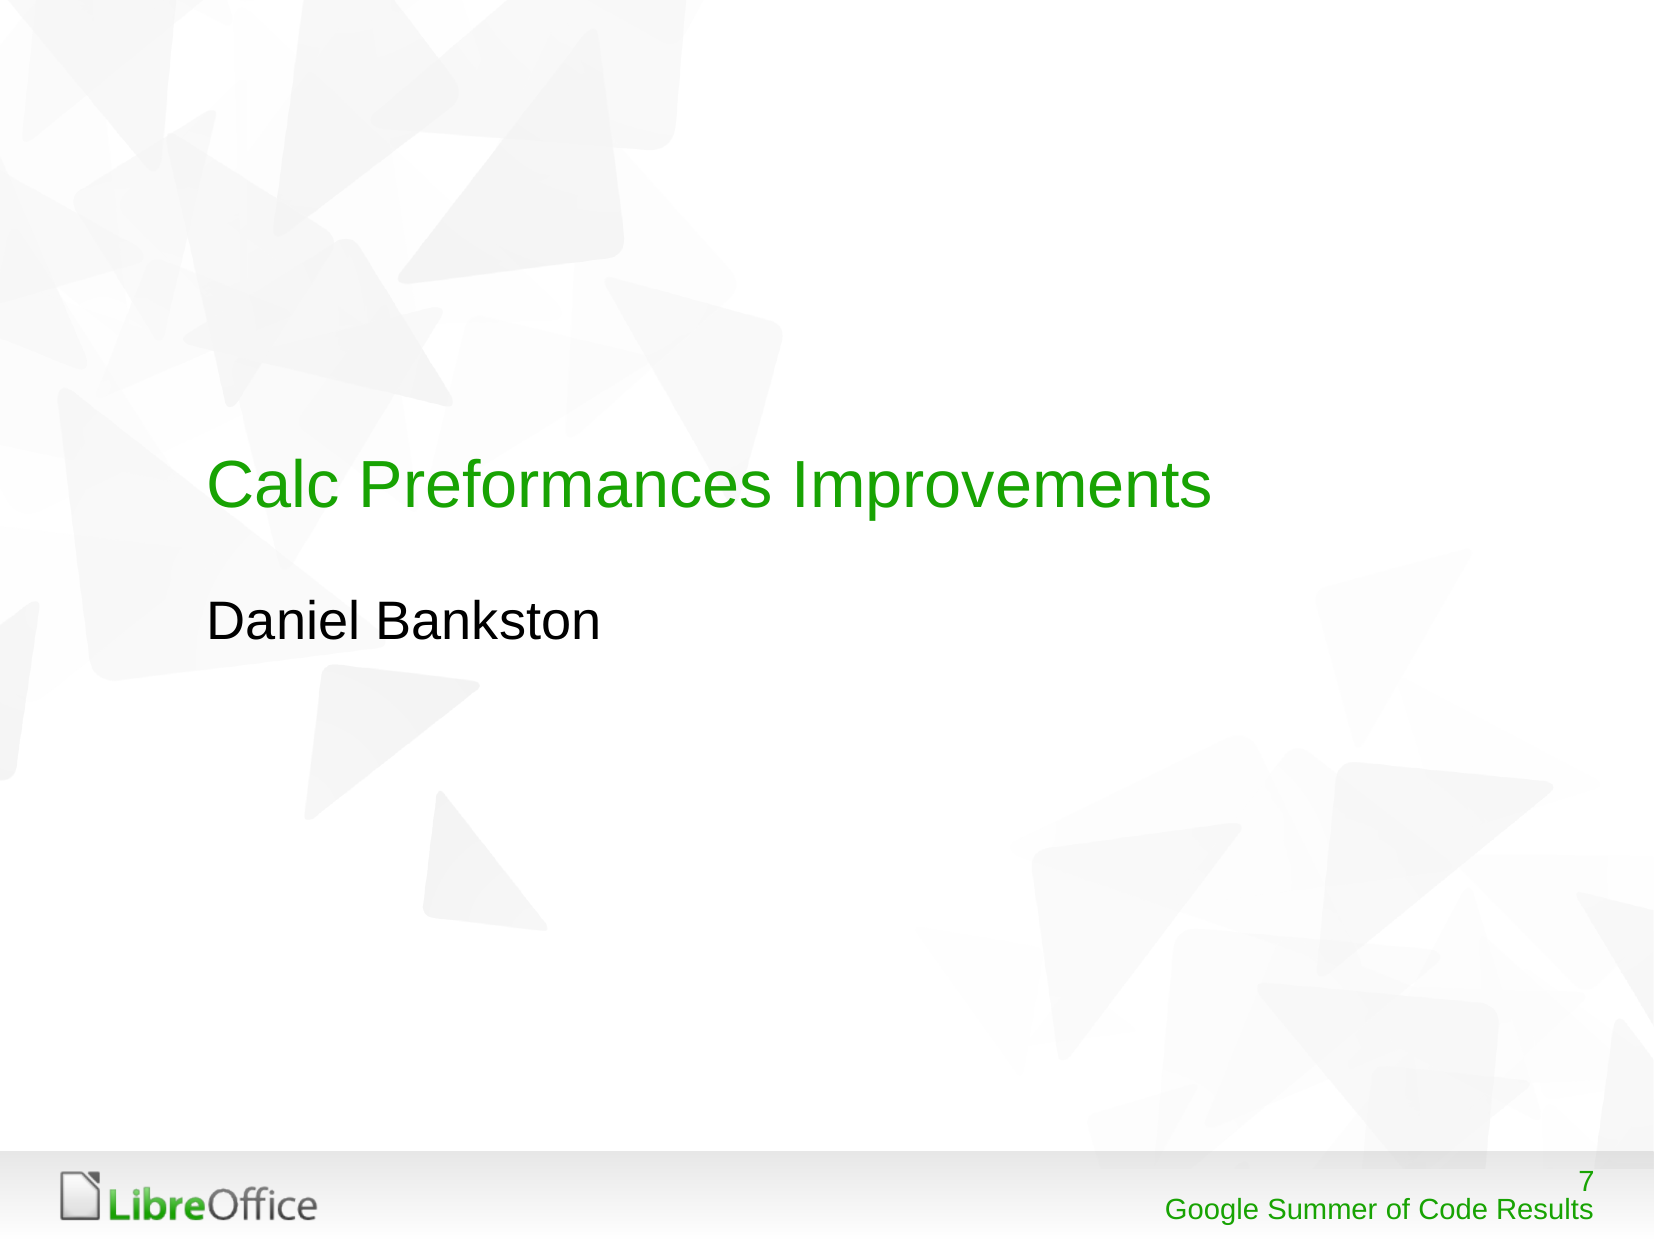

# Calc Preformances Improvements
Daniel Bankston
7
Google Summer of Code Results